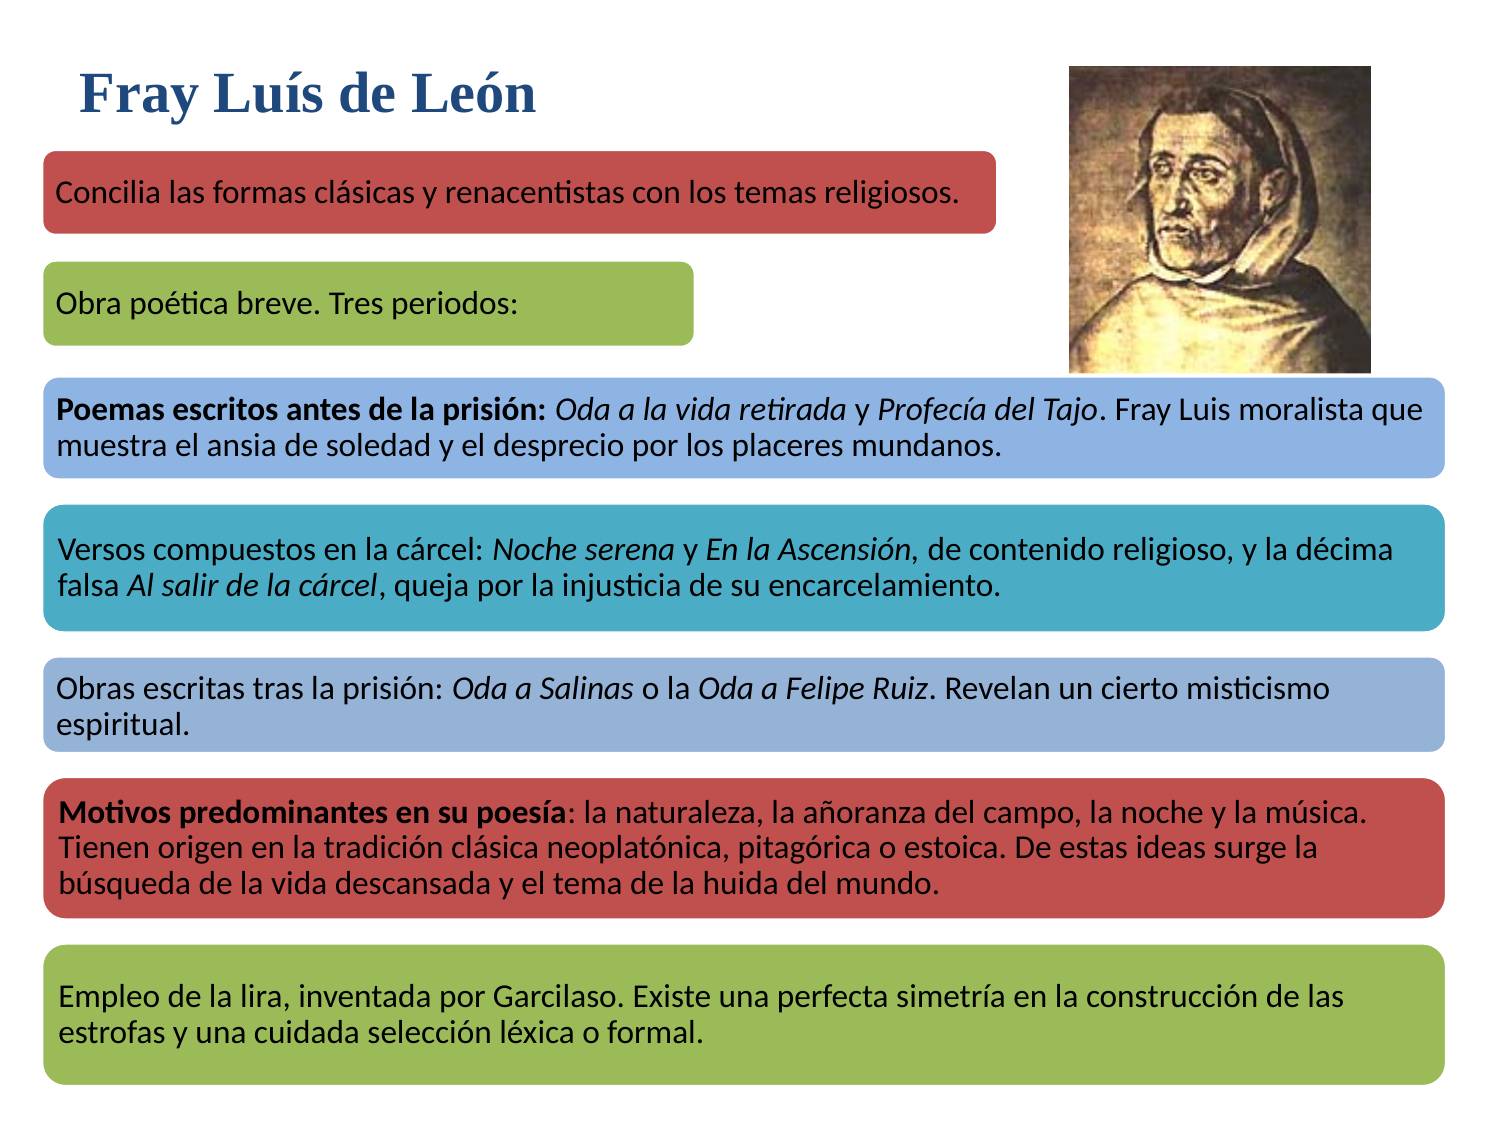

# Fray Luís de León
Concilia las formas clásicas y renacentistas con los temas religiosos.
Obra poética breve. Tres periodos:
Poemas escritos antes de la prisión: Oda a la vida retirada y Profecía del Tajo. Fray Luis moralista que muestra el ansia de soledad y el desprecio por los placeres mundanos.
Versos compuestos en la cárcel: Noche serena y En la Ascensión, de contenido religioso, y la décima falsa Al salir de la cárcel, queja por la injusticia de su encarcelamiento.
Obras escritas tras la prisión: Oda a Salinas o la Oda a Felipe Ruiz. Revelan un cierto misticismo espiritual.
Motivos predominantes en su poesía: la naturaleza, la añoranza del campo, la noche y la música. Tienen origen en la tradición clásica neoplatónica, pitagórica o estoica. De estas ideas surge la búsqueda de la vida descansada y el tema de la huida del mundo.
Empleo de la lira, inventada por Garcilaso. Existe una perfecta simetría en la construcción de las estrofas y una cuidada selección léxica o formal.